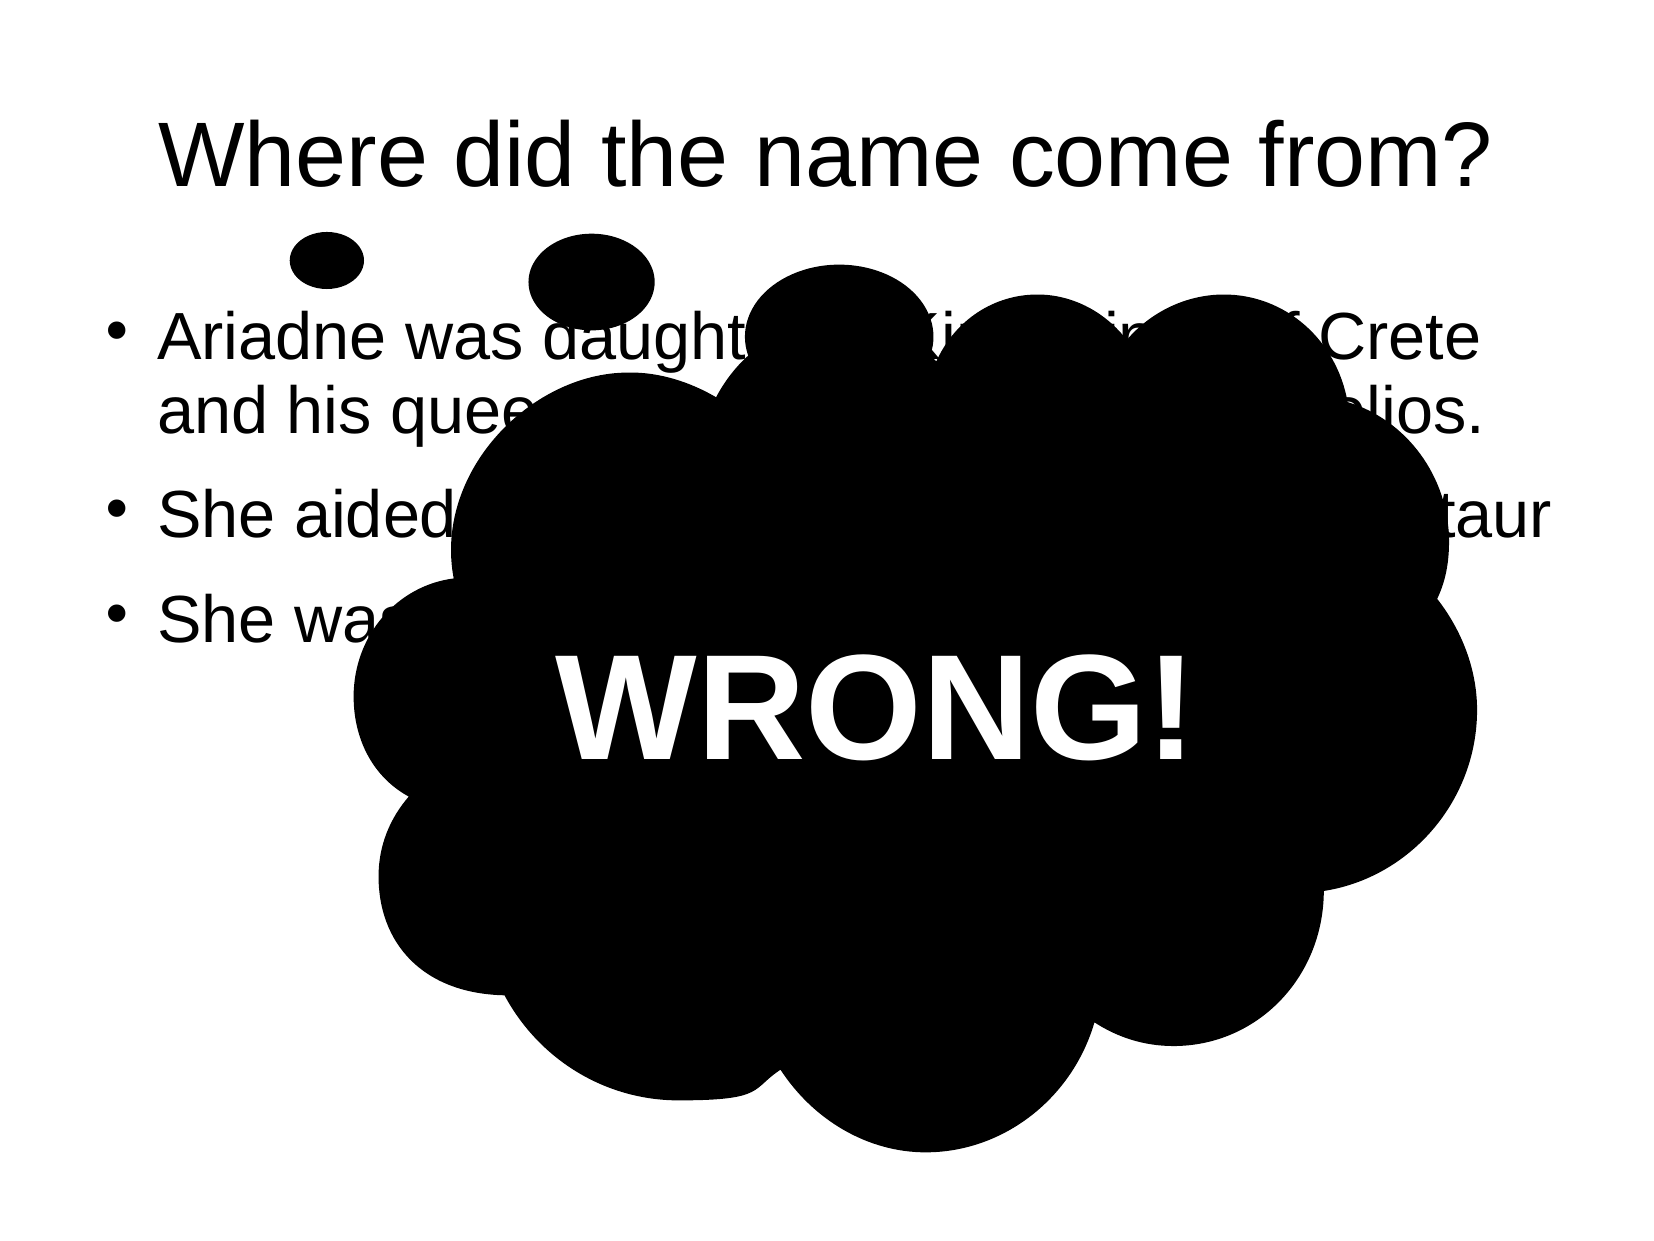

# Where did the name come from?
Ariadne was daughter of King Minos of Crete and his queen, Pasiphaë, daughter of Helios.
She aided Theseus in overcoming the Minotaur
She was the bride of the god Dionysus
WRONG!